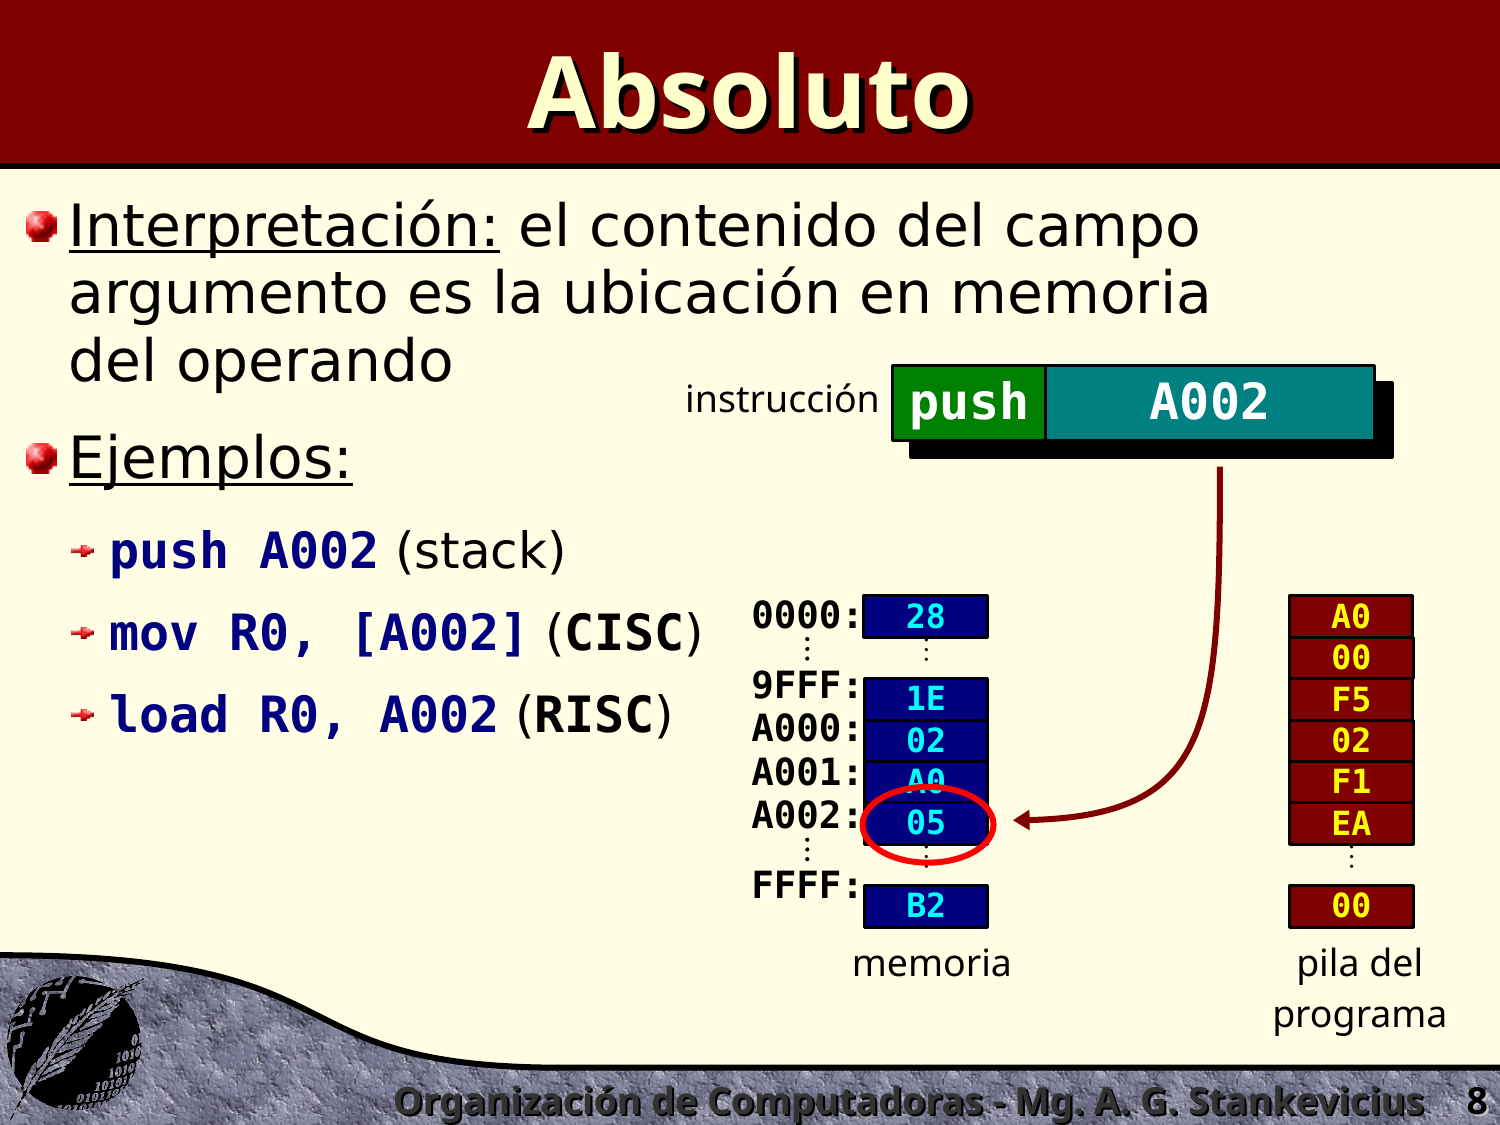

# Absoluto
Interpretación: el contenido del campo argumento es la ubicación en memoria
del operando
Ejemplos:
push A002 (stack)
mov R0, [A002] (CISC)
load R0, A002 (RISC)
instrucción
push
A002
0000:
⋮
9FFF:
A000:
A001:
A002:
⋮
FFFF:
28
A0
⋮
00
1E
F5
02
02
A0
F1
05
EA
⋮
⋮
B2
00
memoria
pila del
programa
8